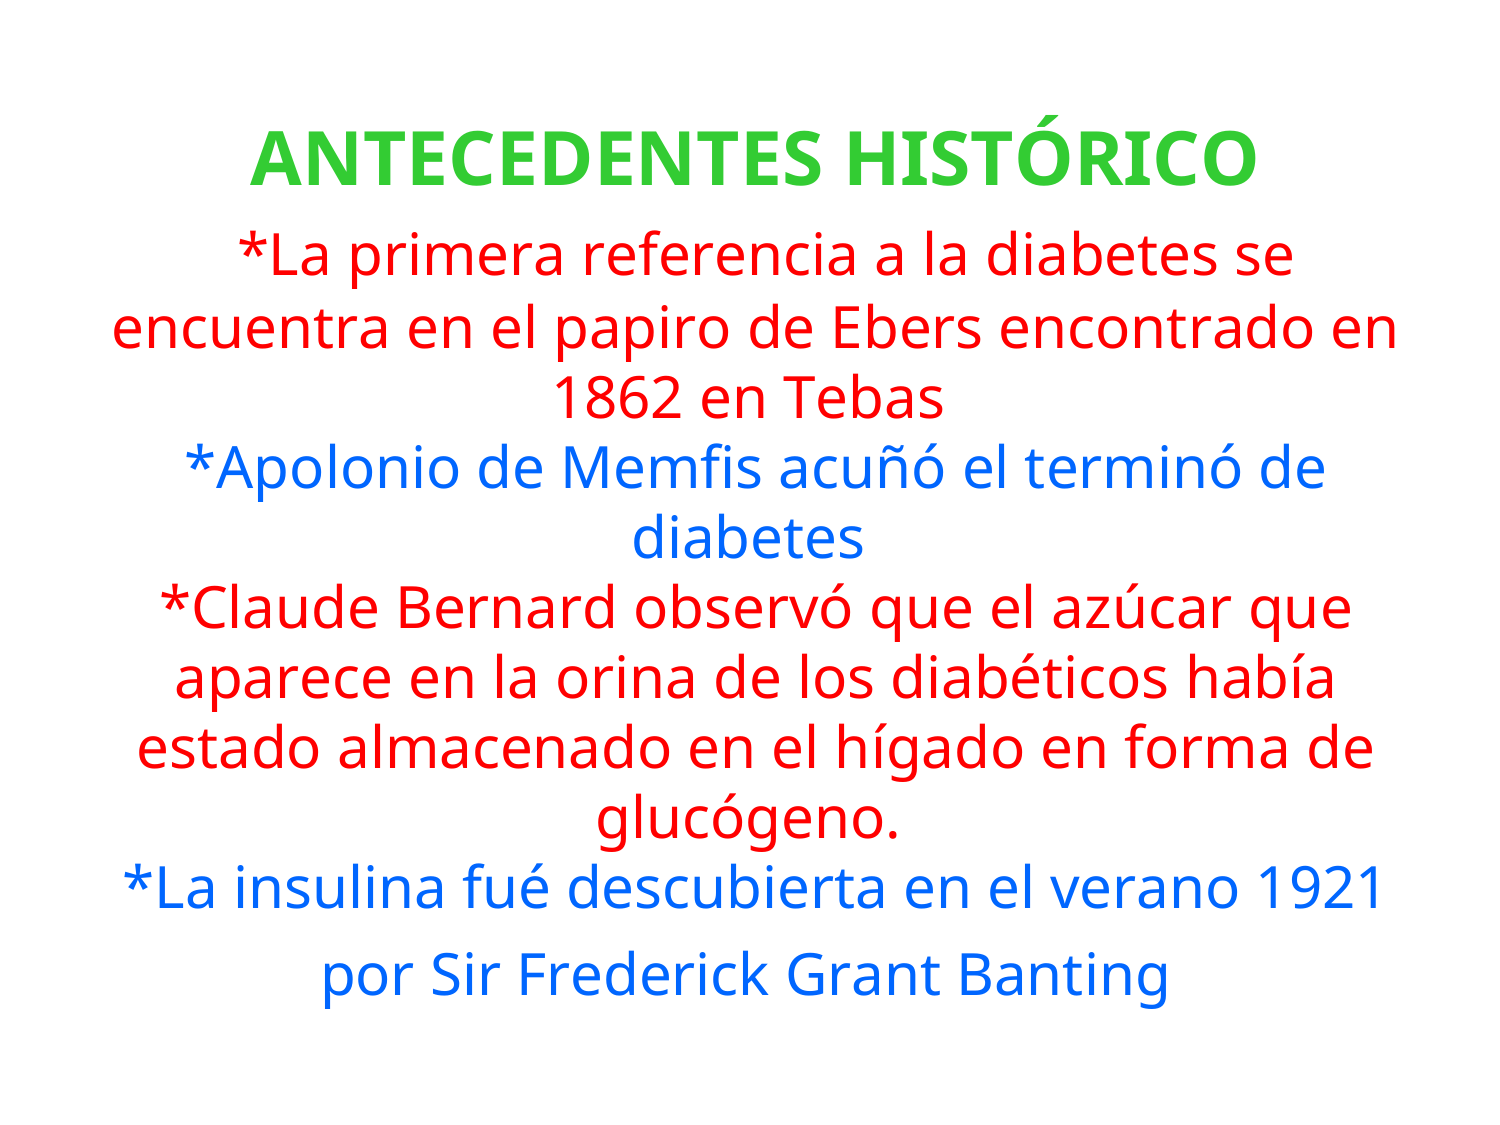

# ANTECEDENTES HISTÓRICO *La primera referencia a la diabetes se encuentra en el papiro de Ebers encontrado en 1862 en Tebas *Apolonio de Memfis acuñó el terminó de diabetes *Claude Bernard observó que el azúcar que aparece en la orina de los diabéticos había estado almacenado en el hígado en forma de glucógeno. *La insulina fué descubierta en el verano 1921 por Sir Frederick Grant Banting